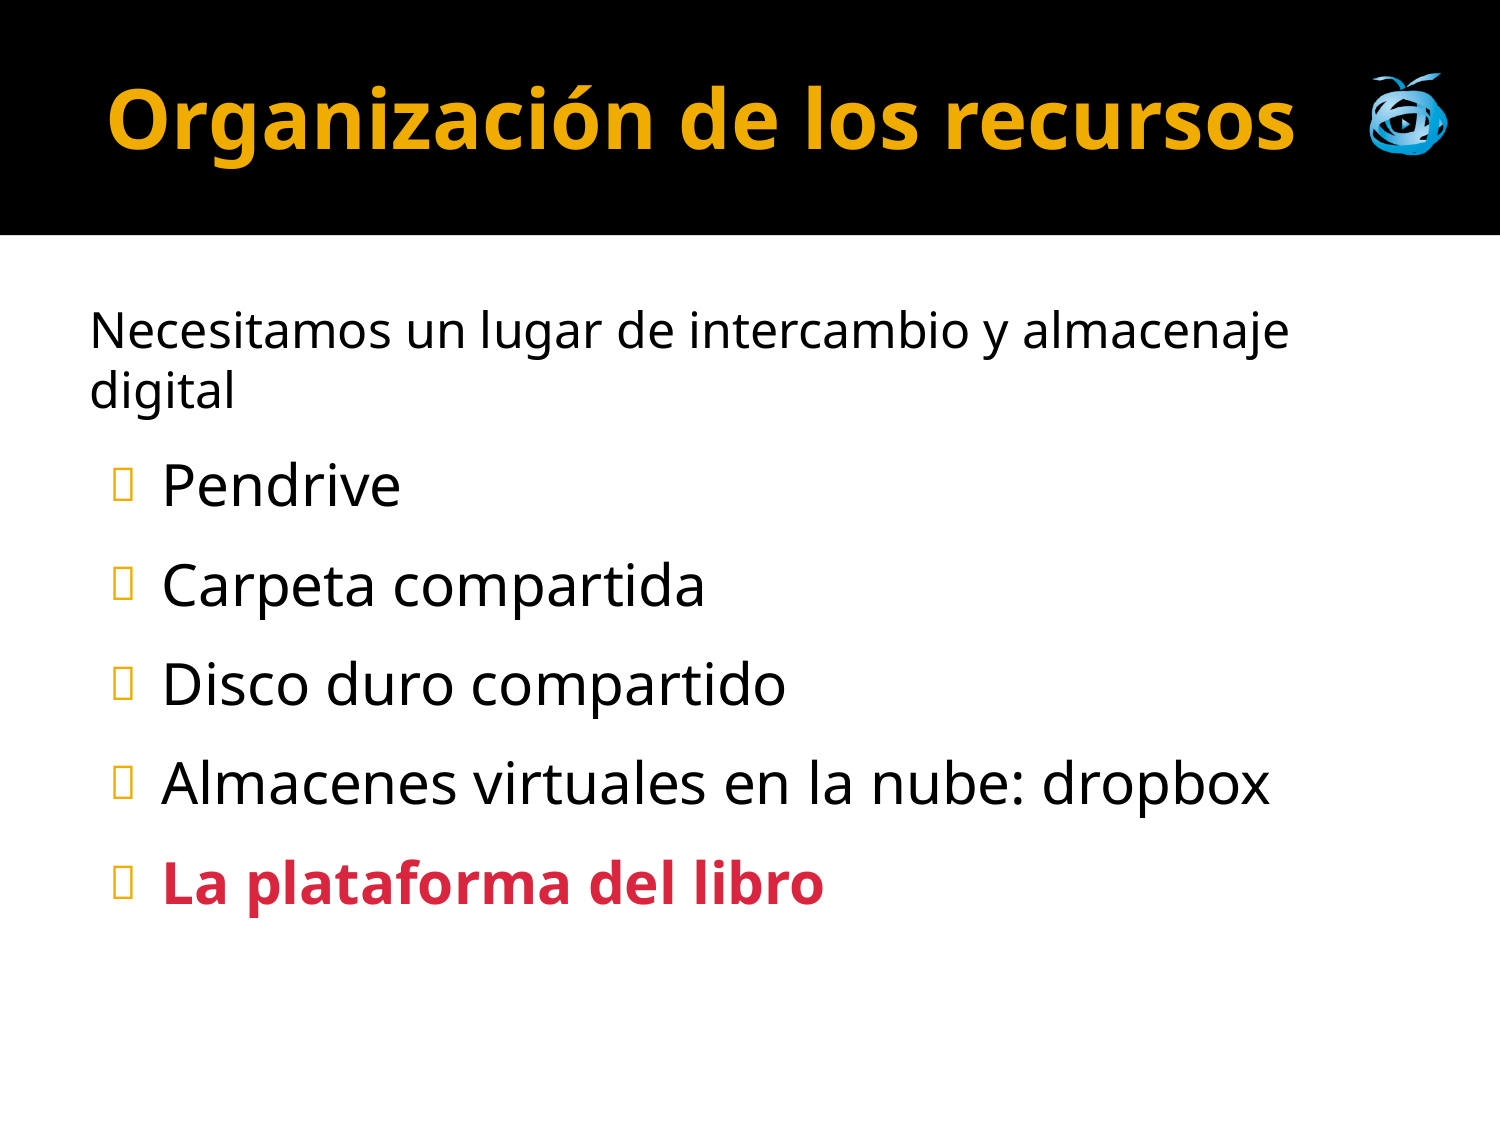

# Organización de los recursos
Necesitamos un lugar de intercambio y almacenaje digital
Pendrive
Carpeta compartida
Disco duro compartido
Almacenes virtuales en la nube: dropbox
La plataforma del libro